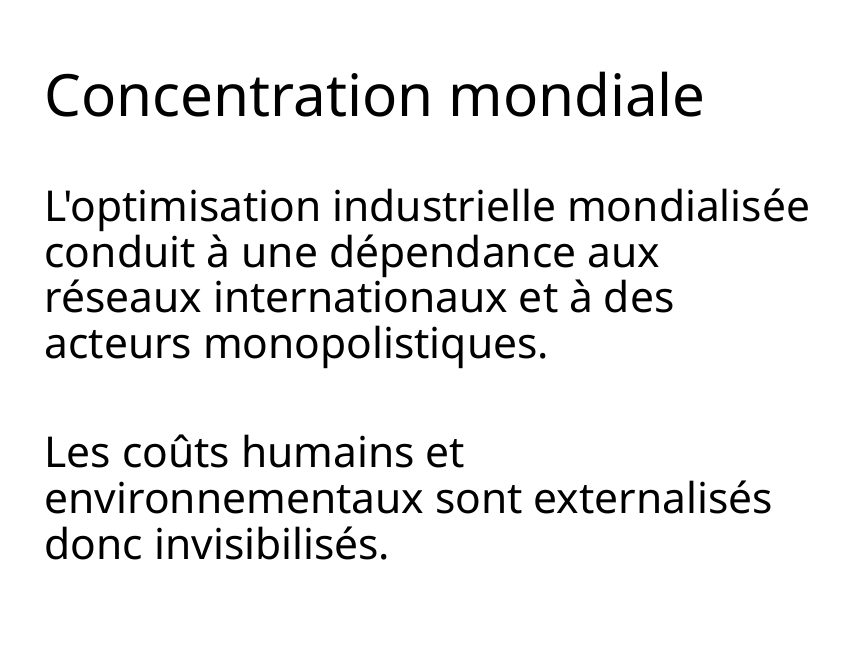

# Concentration mondiale
L'optimisation industrielle mondialisée conduit à une dépendance aux réseaux internationaux et à des acteurs monopolistiques.
Les coûts humains et environnementaux sont externalisés donc invisibilisés.